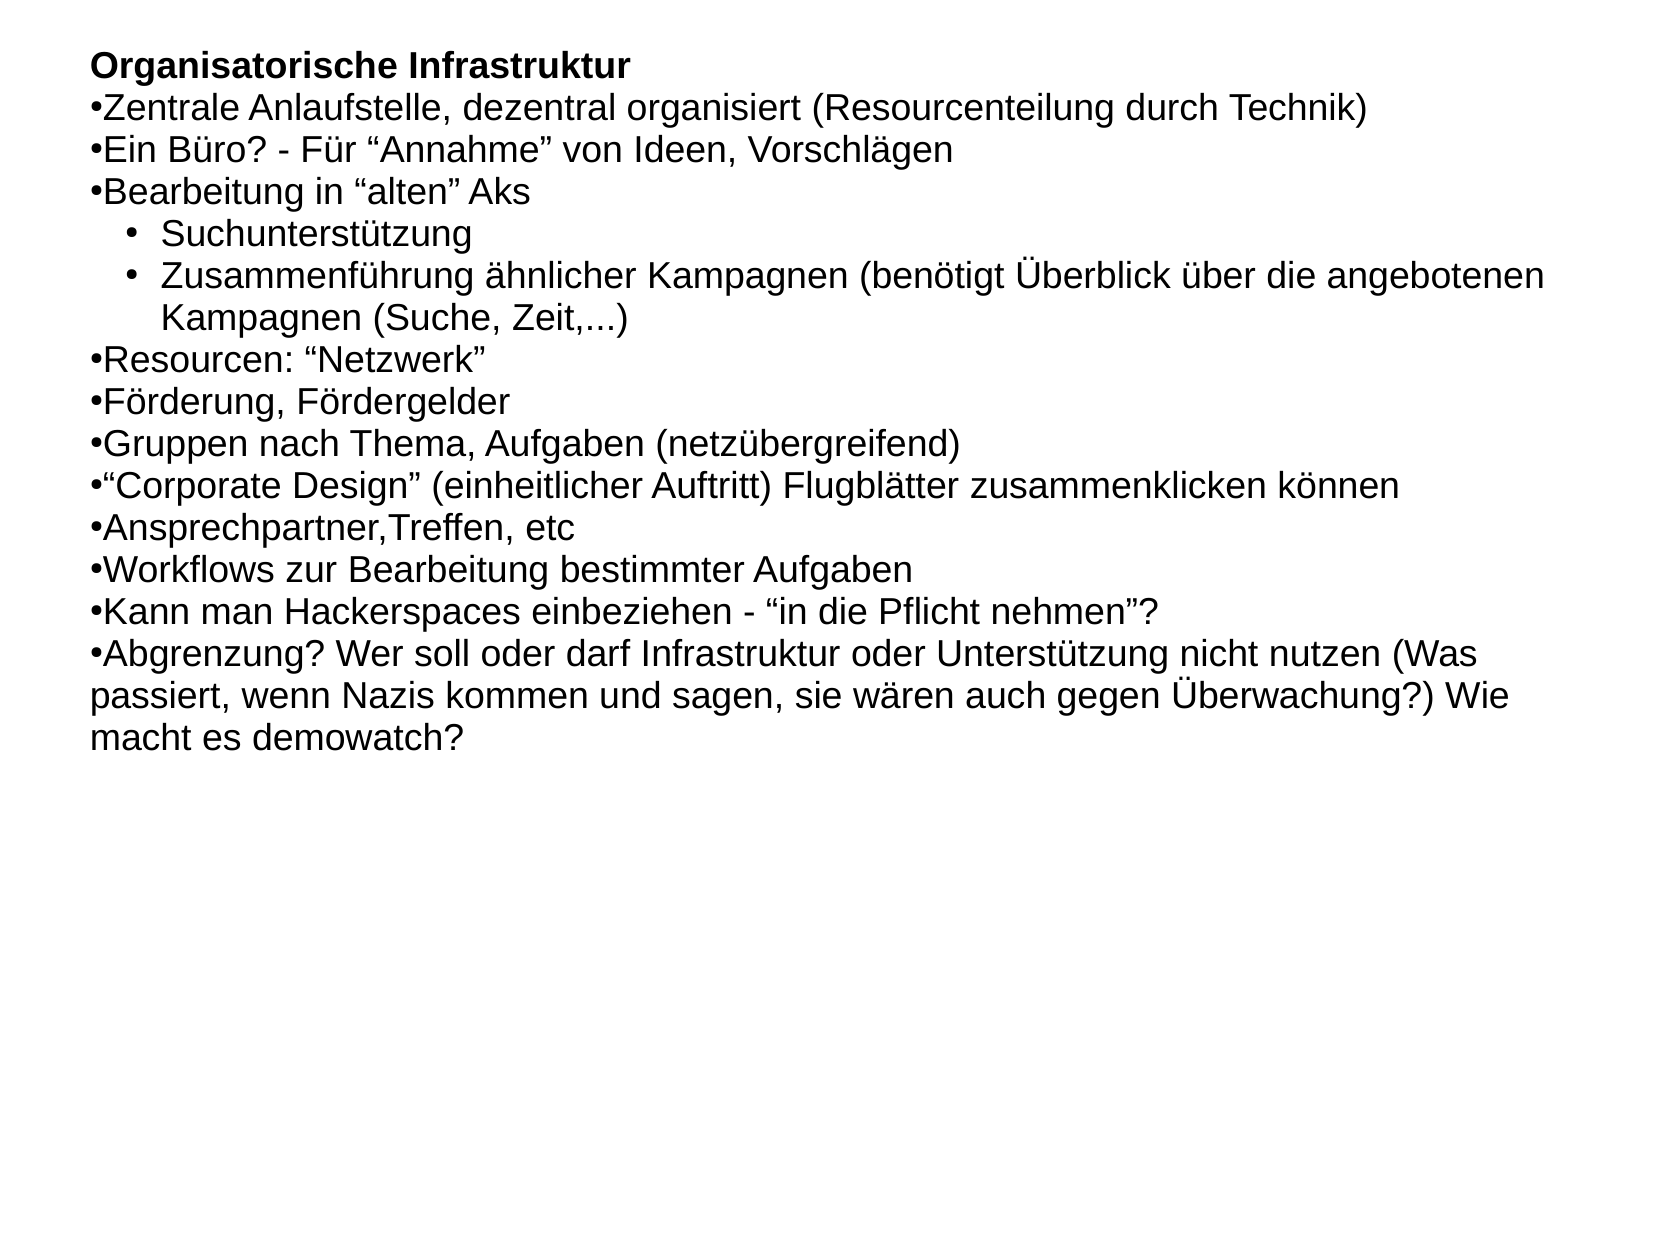

Organisatorische Infrastruktur
Zentrale Anlaufstelle, dezentral organisiert (Resourcenteilung durch Technik)
Ein Büro? - Für “Annahme” von Ideen, Vorschlägen
Bearbeitung in “alten” Aks
Suchunterstützung
Zusammenführung ähnlicher Kampagnen (benötigt Überblick über die angebotenen Kampagnen (Suche, Zeit,...)
Resourcen: “Netzwerk”
Förderung, Fördergelder
Gruppen nach Thema, Aufgaben (netzübergreifend)
“Corporate Design” (einheitlicher Auftritt) Flugblätter zusammenklicken können
Ansprechpartner,Treffen, etc
Workflows zur Bearbeitung bestimmter Aufgaben
Kann man Hackerspaces einbeziehen - “in die Pflicht nehmen”?
Abgrenzung? Wer soll oder darf Infrastruktur oder Unterstützung nicht nutzen (Was passiert, wenn Nazis kommen und sagen, sie wären auch gegen Überwachung?) Wie macht es demowatch?